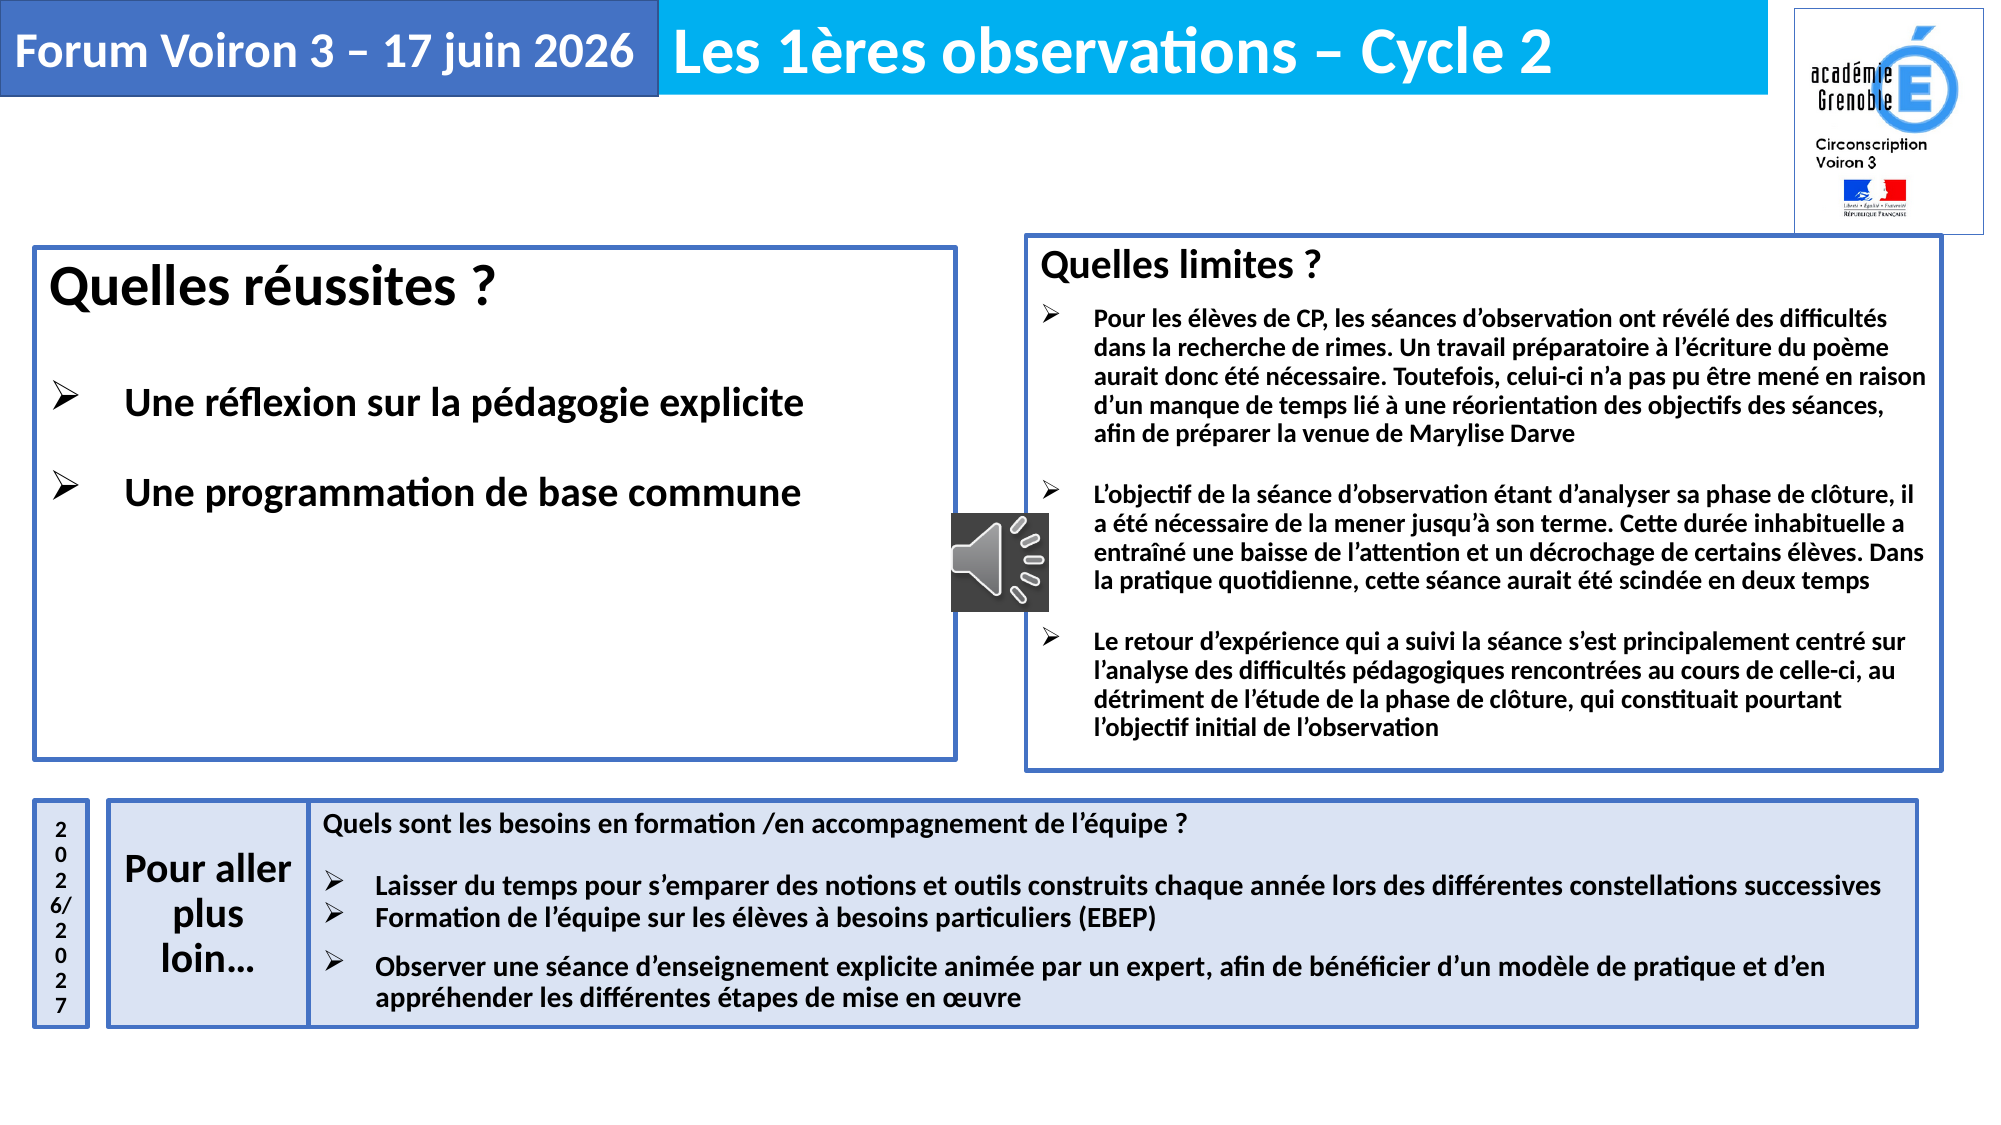

Forum Voiron 3 – 17 juin 2026
Les 1ères observations – Cycle 2
Quelles limites ?
Pour les élèves de CP, les séances d’observation ont révélé des difficultés dans la recherche de rimes. Un travail préparatoire à l’écriture du poème aurait donc été nécessaire. Toutefois, celui-ci n’a pas pu être mené en raison d’un manque de temps lié à une réorientation des objectifs des séances, afin de préparer la venue de Marylise Darve
L’objectif de la séance d’observation étant d’analyser sa phase de clôture, il a été nécessaire de la mener jusqu’à son terme. Cette durée inhabituelle a entraîné une baisse de l’attention et un décrochage de certains élèves. Dans la pratique quotidienne, cette séance aurait été scindée en deux temps
Le retour d’expérience qui a suivi la séance s’est principalement centré sur l’analyse des difficultés pédagogiques rencontrées au cours de celle-ci, au détriment de l’étude de la phase de clôture, qui constituait pourtant l’objectif initial de l’observation
Quelles réussites ?
Une réflexion sur la pédagogie explicite
Une programmation de base commune
2026/2027
Pour aller plus loin…
Quels sont les besoins en formation /en accompagnement de l’équipe ?
Laisser du temps pour s’emparer des notions et outils construits chaque année lors des différentes constellations successives
Formation de l’équipe sur les élèves à besoins particuliers (EBEP)
Observer une séance d’enseignement explicite animée par un expert, afin de bénéficier d’un modèle de pratique et d’en appréhender les différentes étapes de mise en œuvre